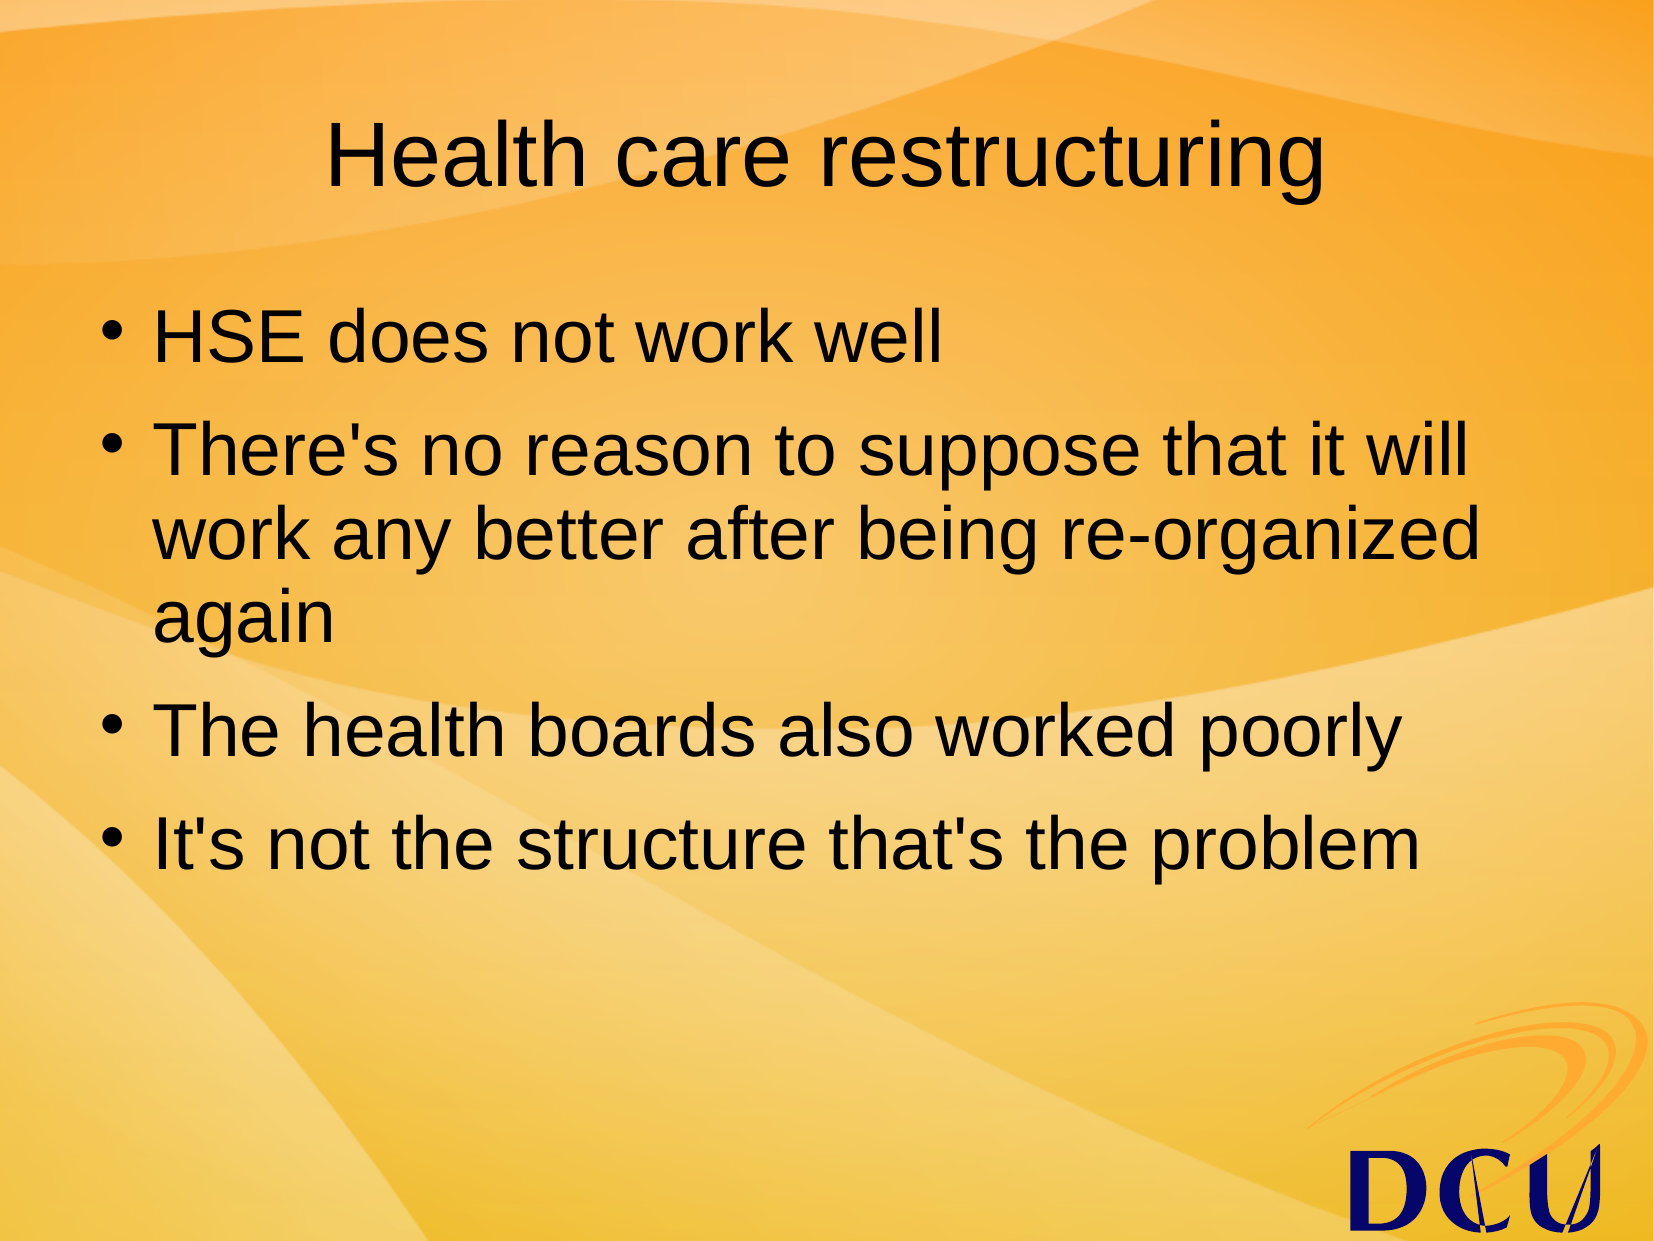

# Health care restructuring
HSE does not work well
There's no reason to suppose that it will work any better after being re-organized again
The health boards also worked poorly
It's not the structure that's the problem